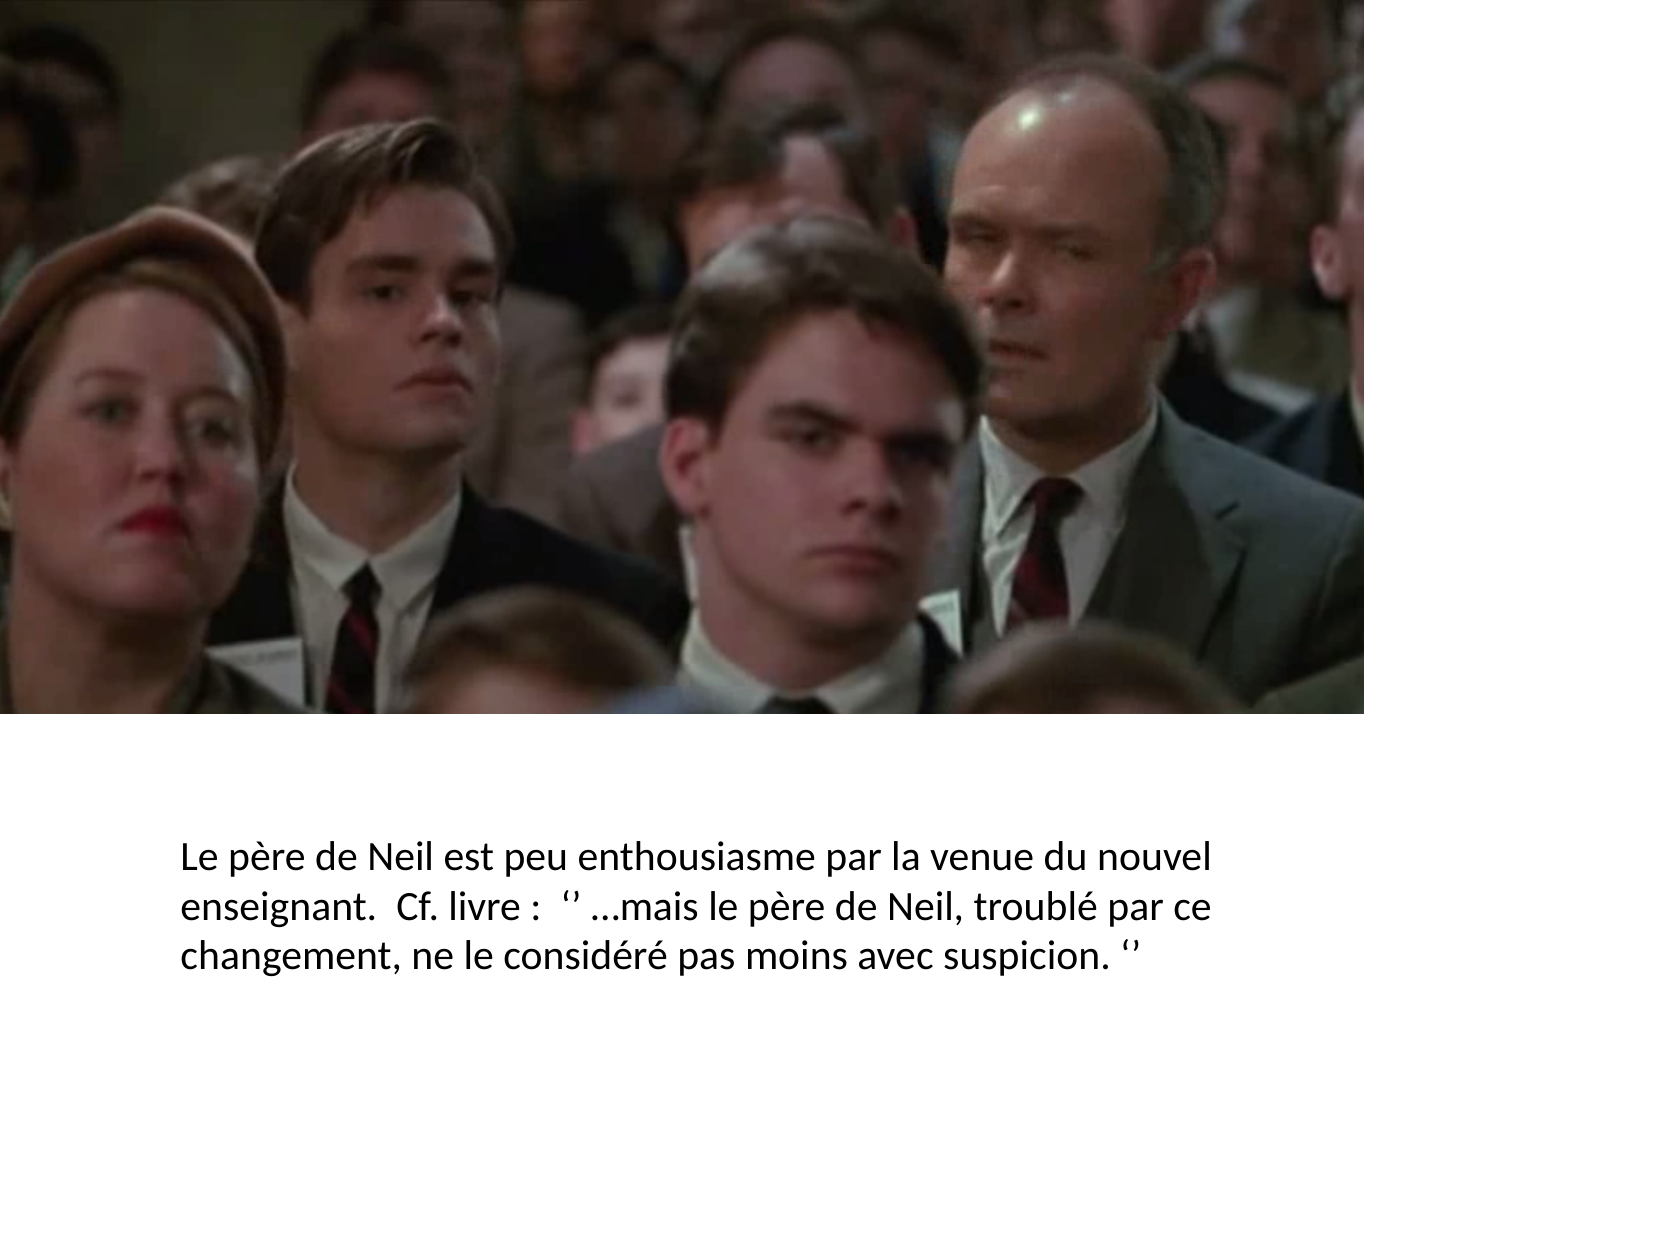

Le père de Neil est peu enthousiasme par la venue du nouvel enseignant. Cf. livre : ‘’ …mais le père de Neil, troublé par ce changement, ne le considéré pas moins avec suspicion. ‘’